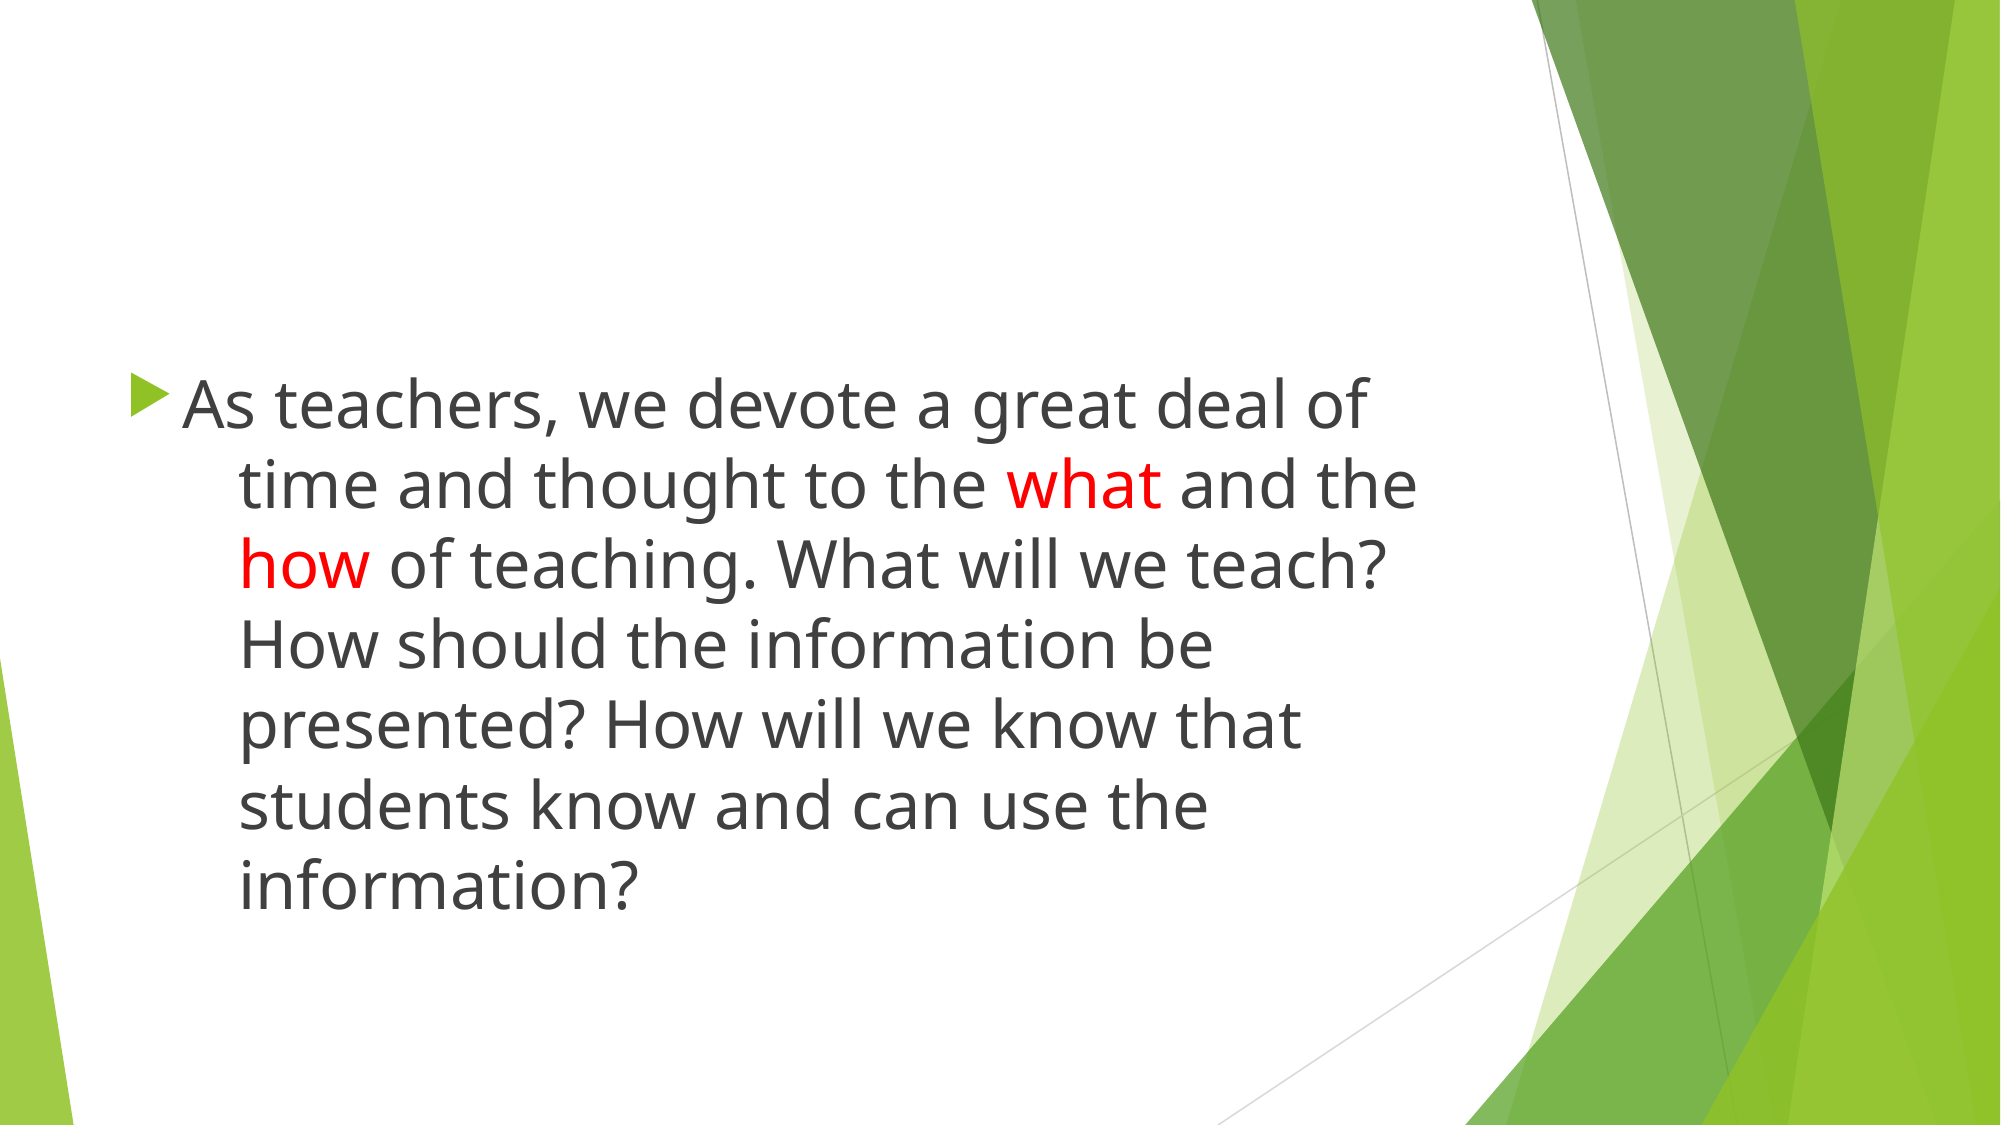

#
As teachers, we devote a great deal of time and thought to the what and the how of teaching. What will we teach? How should the information be presented? How will we know that students know and can use the information?